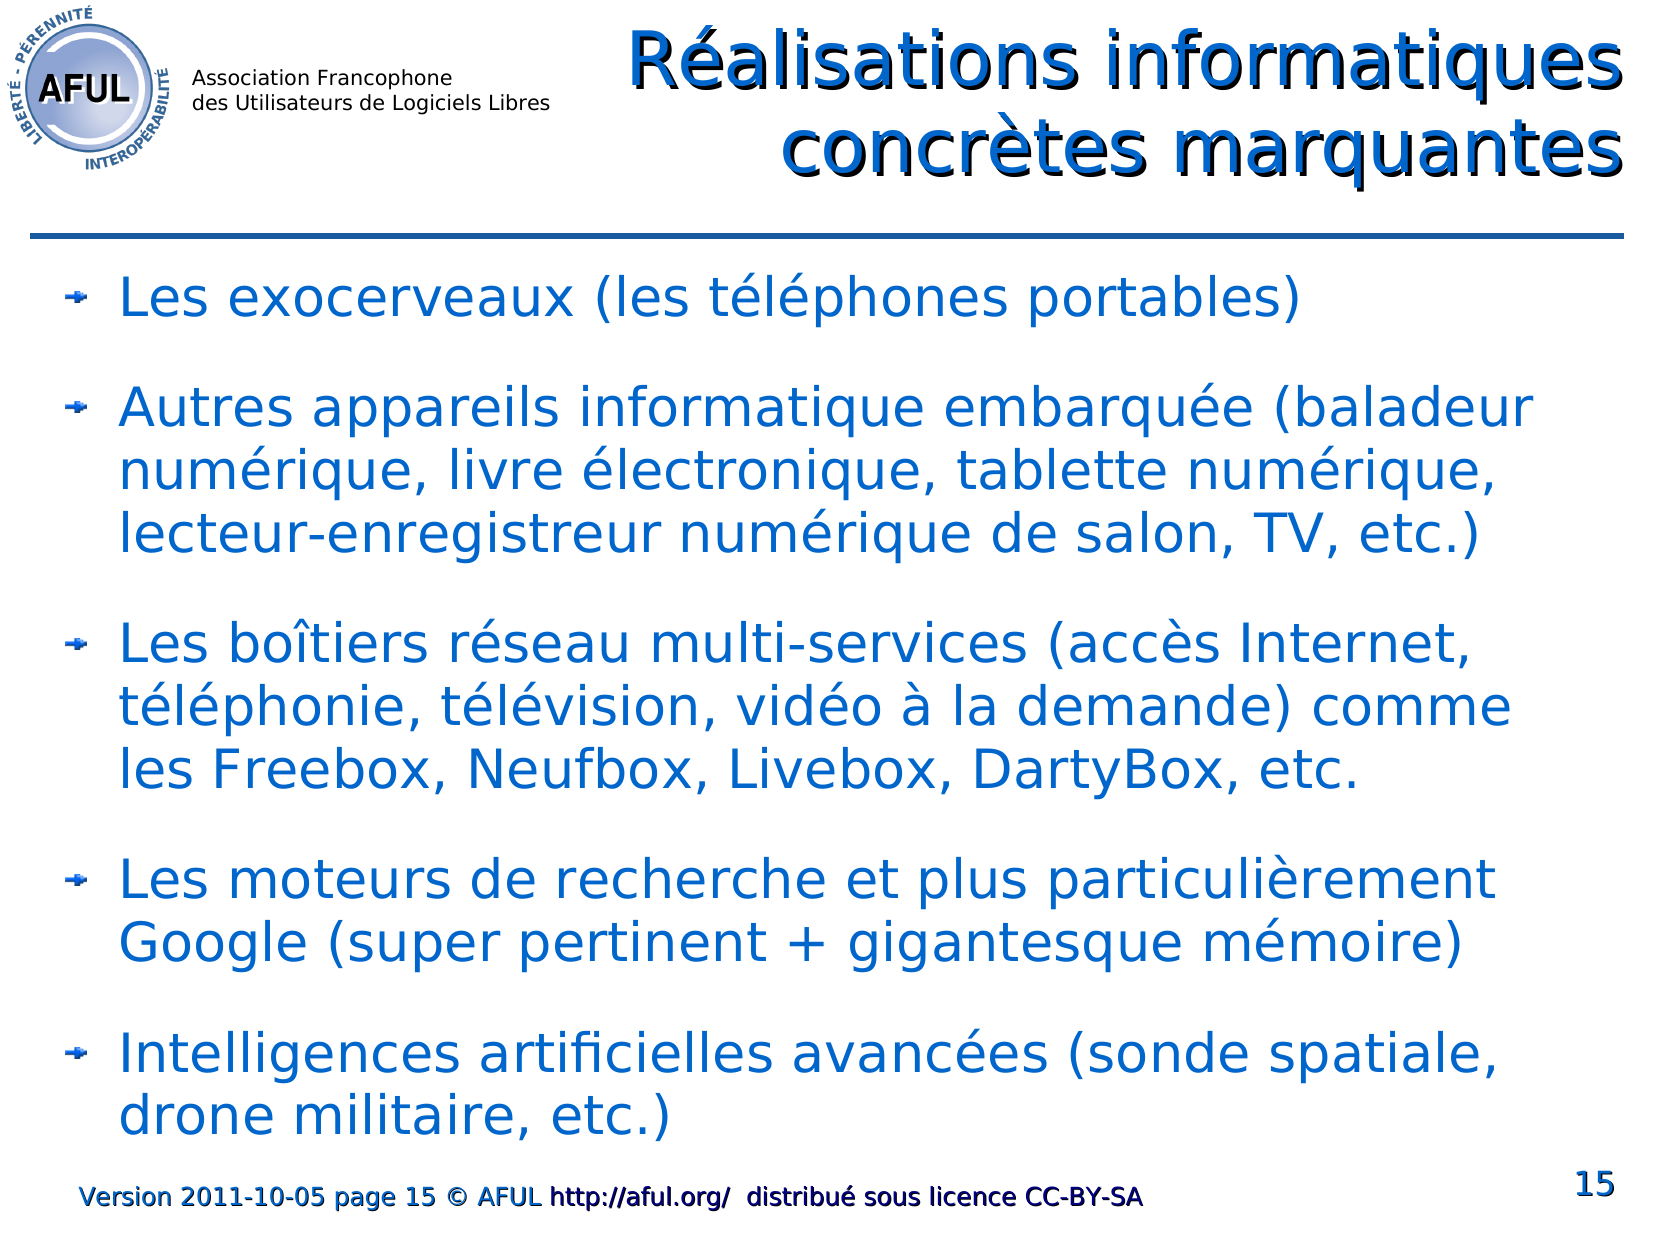

# Réalisations informatiques concrètes marquantes
Les exocerveaux (les téléphones portables)
Autres appareils informatique embarquée (baladeur numérique, livre électronique, tablette numérique, lecteur-enregistreur numérique de salon, TV, etc.)
Les boîtiers réseau multi-services (accès Internet, téléphonie, télévision, vidéo à la demande) comme les Freebox, Neufbox, Livebox, DartyBox, etc.
Les moteurs de recherche et plus particulièrement Google (super pertinent + gigantesque mémoire)
Intelligences artificielles avancées (sonde spatiale, drone militaire, etc.)